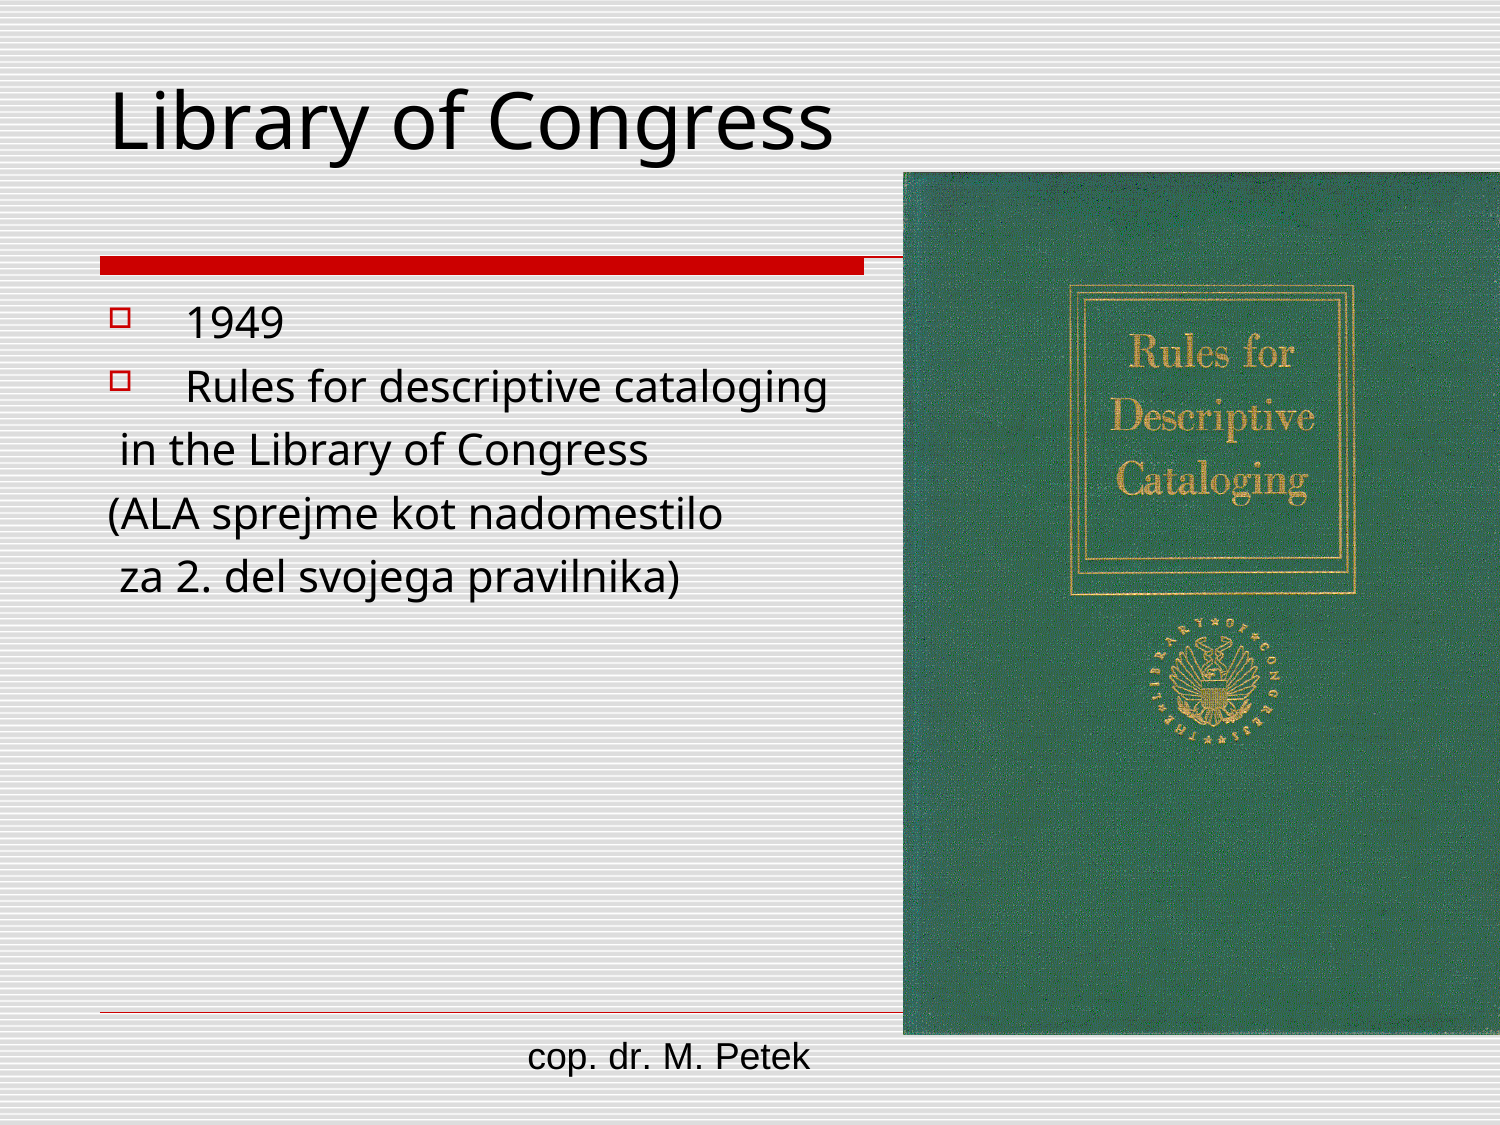

# Library of Congress
1949
Rules for descriptive cataloging
 in the Library of Congress
(ALA sprejme kot nadomestilo
 za 2. del svojega pravilnika)
cop. dr. M. Petek